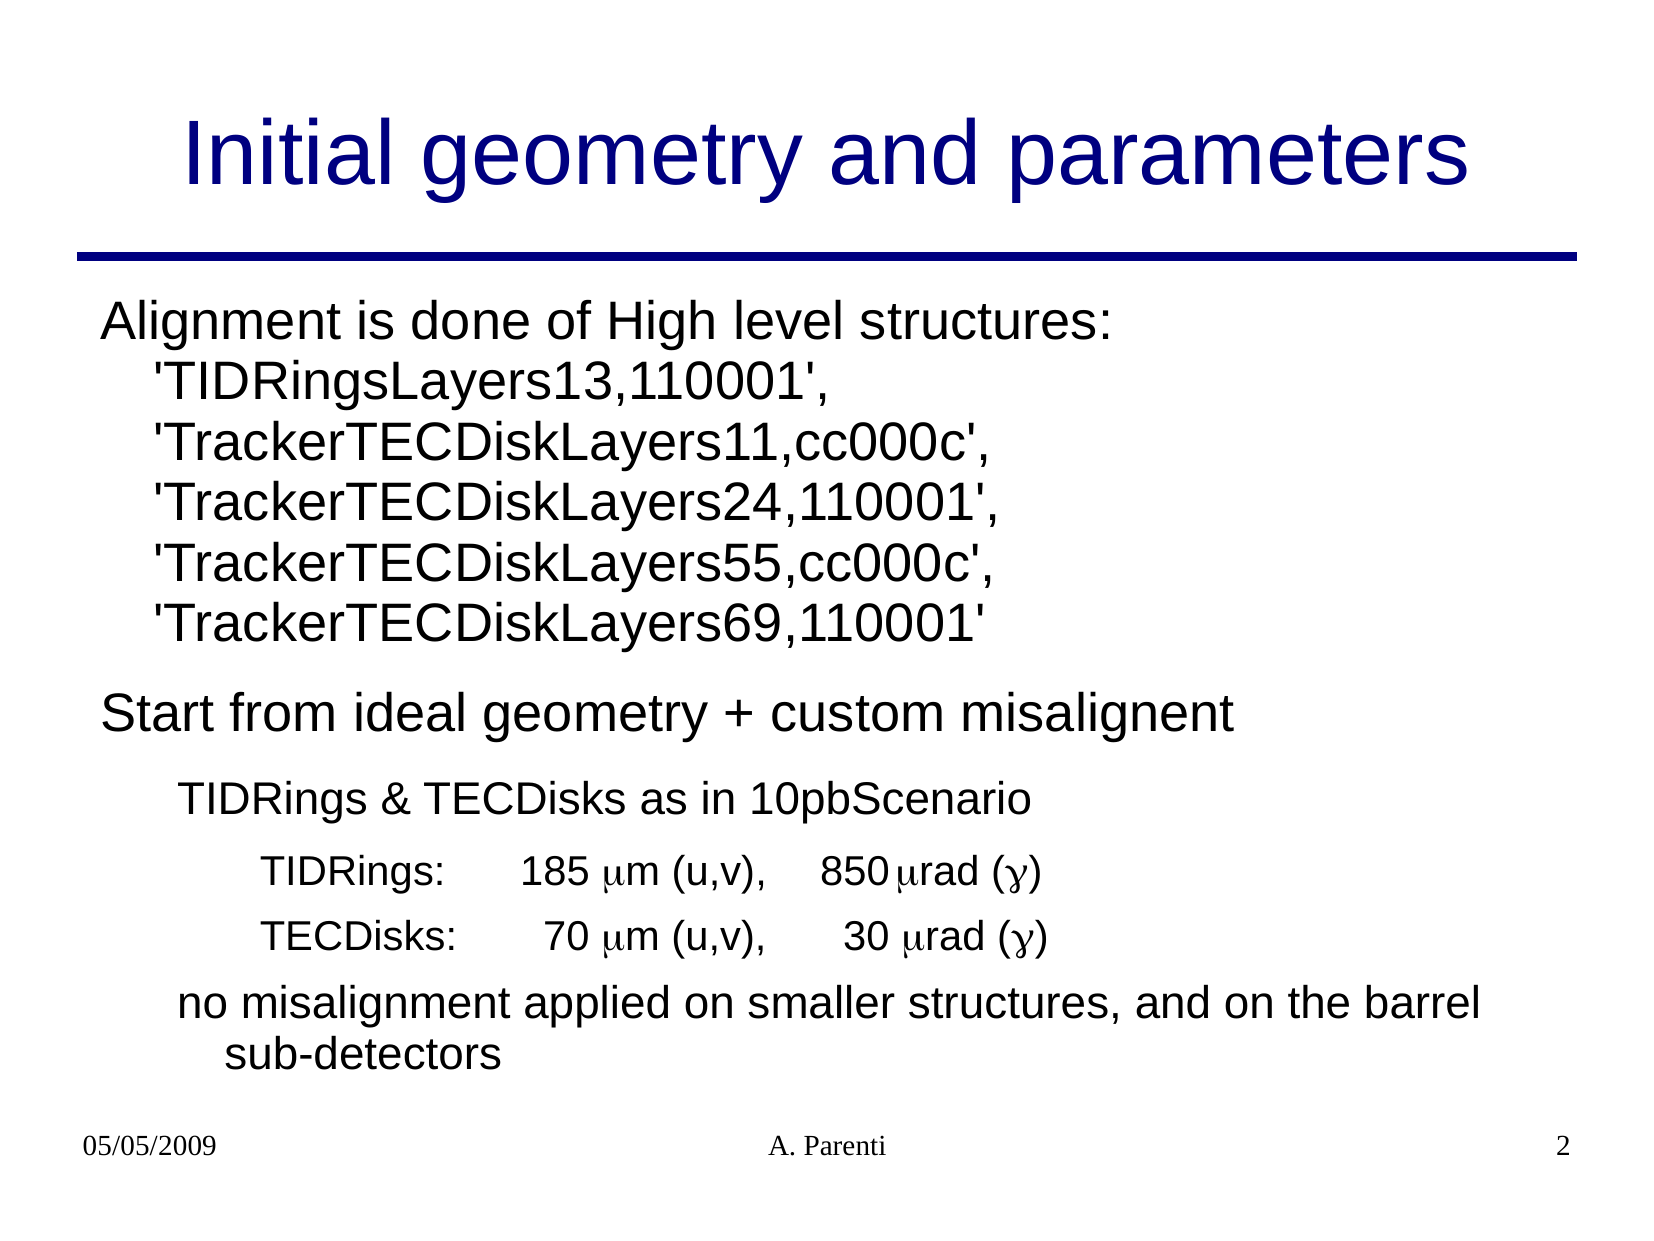

# Initial geometry and parameters
Alignment is done of High level structures: 'TIDRingsLayers13,110001', 'TrackerTECDiskLayers11,cc000c', 'TrackerTECDiskLayers24,110001', 'TrackerTECDiskLayers55,cc000c', 'TrackerTECDiskLayers69,110001'
Start from ideal geometry + custom misalignent
TIDRings & TECDisks as in 10pbScenario
TIDRings: 	185 mm (u,v),	850	mrad (g)
TECDisks:	 70 mm (u,v),	 30 mrad (g)
no misalignment applied on smaller structures, and on the barrel sub-detectors
2